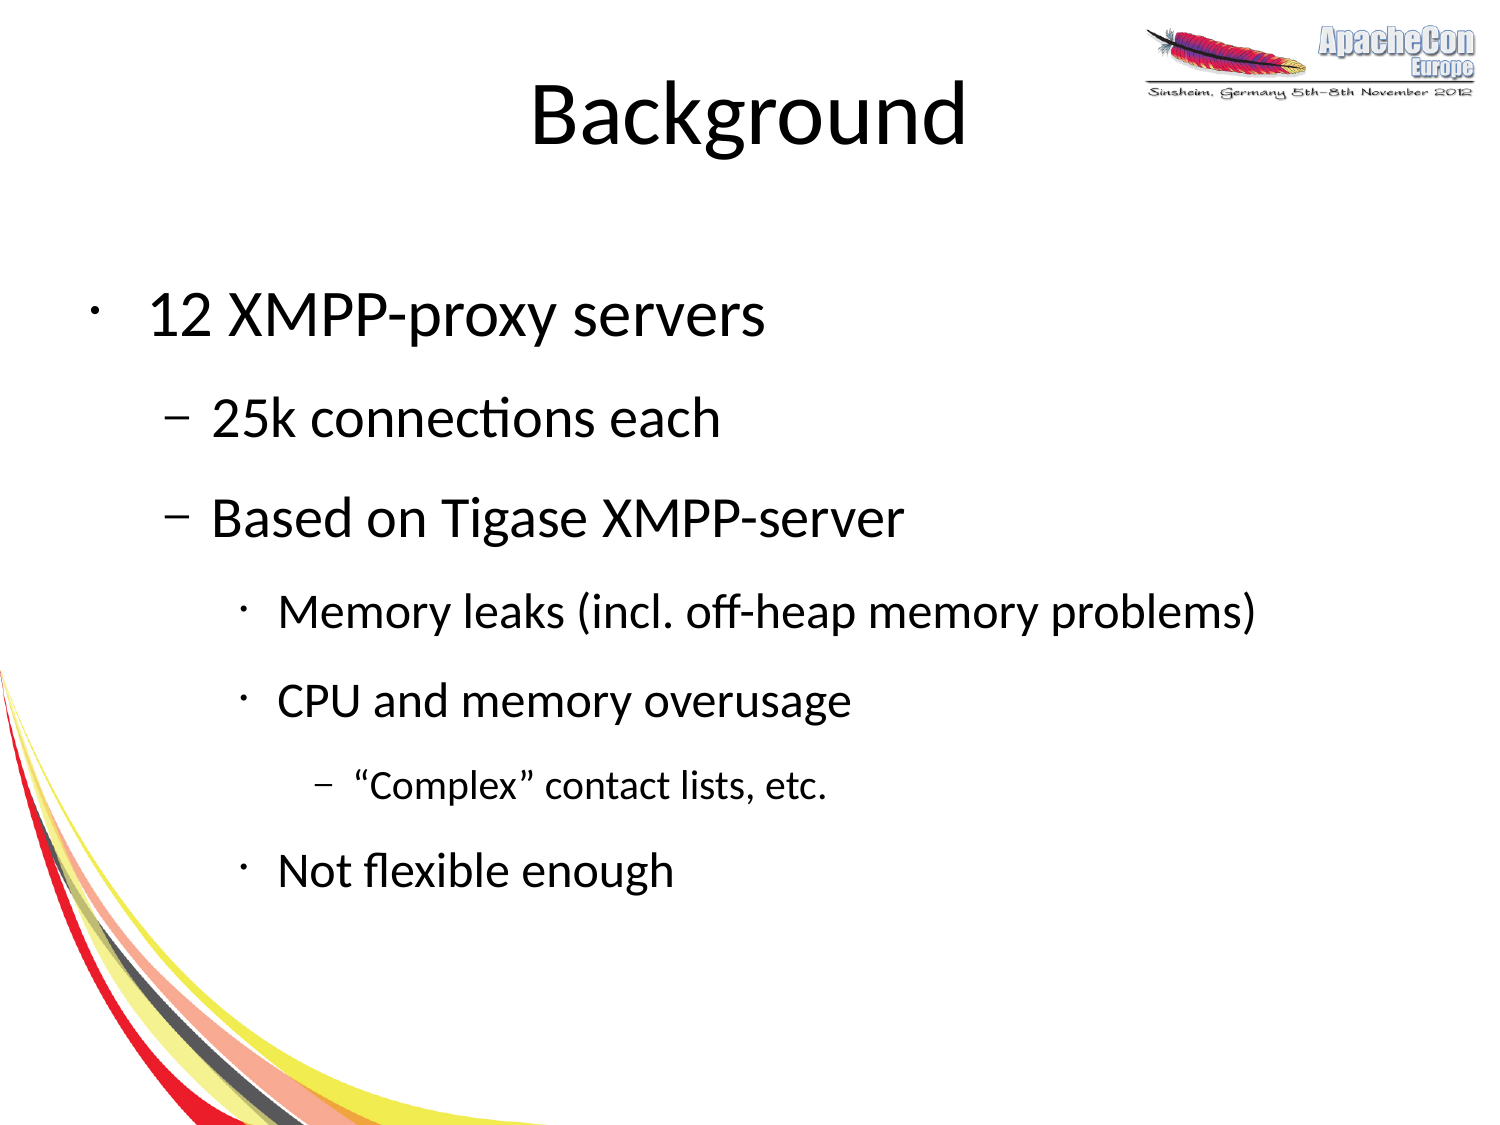

# Background
12 XMPP-proxy servers
25k connections each
Based on Tigase XMPP-server
Memory leaks (incl. off-heap memory problems)
CPU and memory overusage
“Complex” contact lists, etc.
Not flexible enough